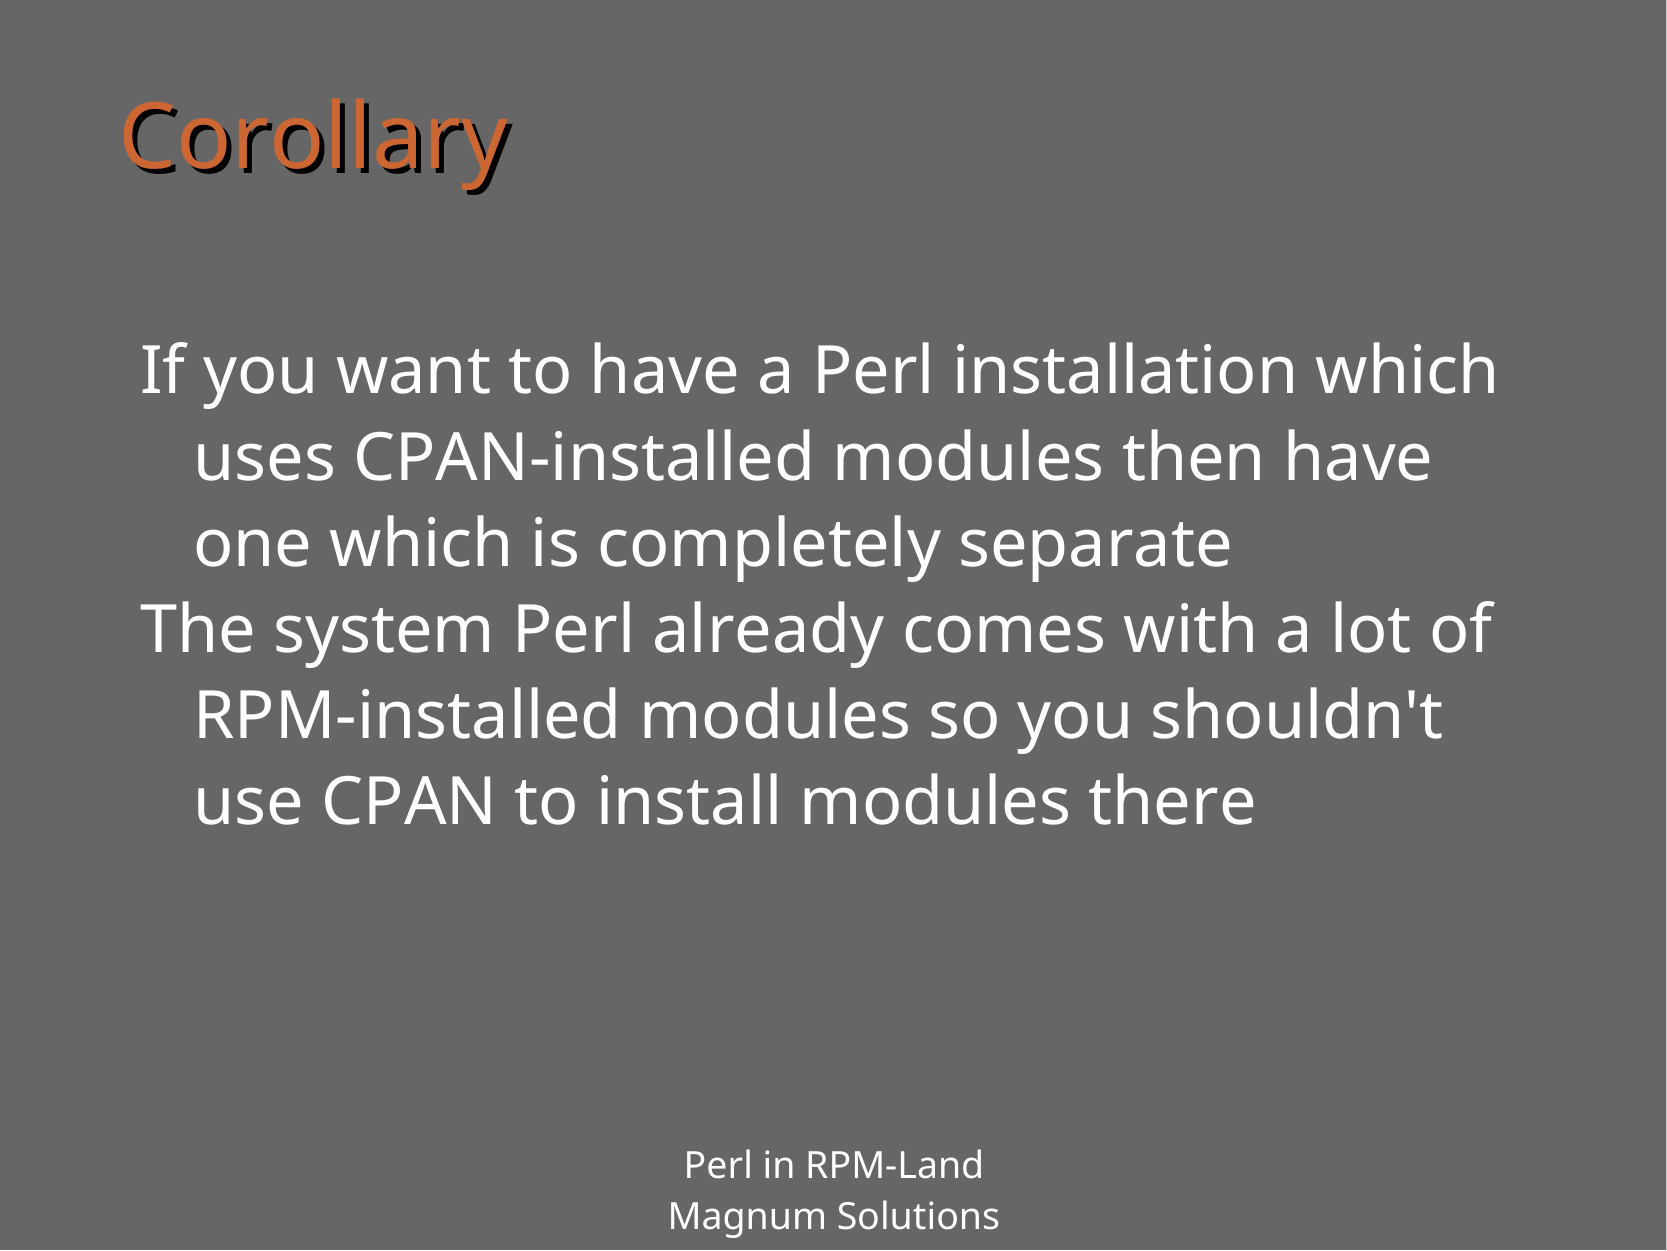

# Corollary
If you want to have a Perl installation which uses CPAN-installed modules then have one which is completely separate
The system Perl already comes with a lot of RPM-installed modules so you shouldn't use CPAN to install modules there